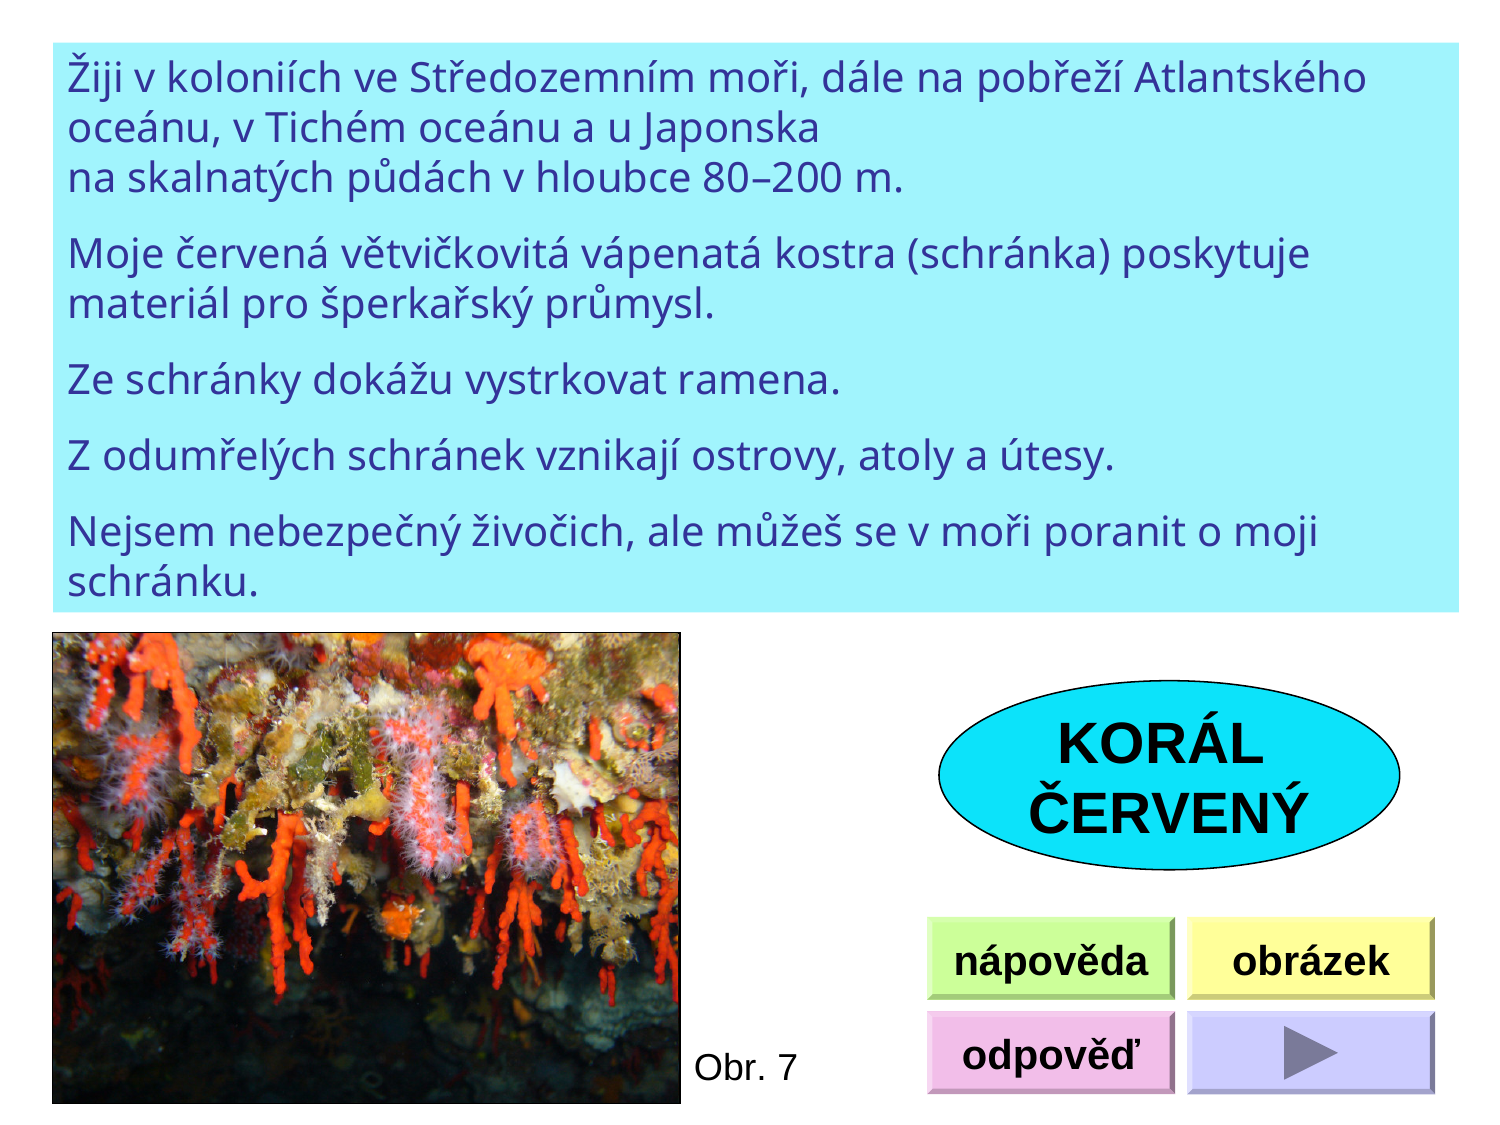

Žiji v koloniích ve Středozemním moři, dále na pobřeží Atlantského oceánu, v Tichém oceánu a u Japonska
na skalnatých půdách v hloubce 80–200 m.
Moje červená větvičkovitá vápenatá kostra (schránka) poskytuje materiál pro šperkařský průmysl.
Ze schránky dokážu vystrkovat ramena.
Z odumřelých schránek vznikají ostrovy, atoly a útesy.
Nejsem nebezpečný živočich, ale můžeš se v moři poranit o moji schránku.
KORÁL
ČERVENÝ
nápověda
obrázek
odpověď
Obr. 7